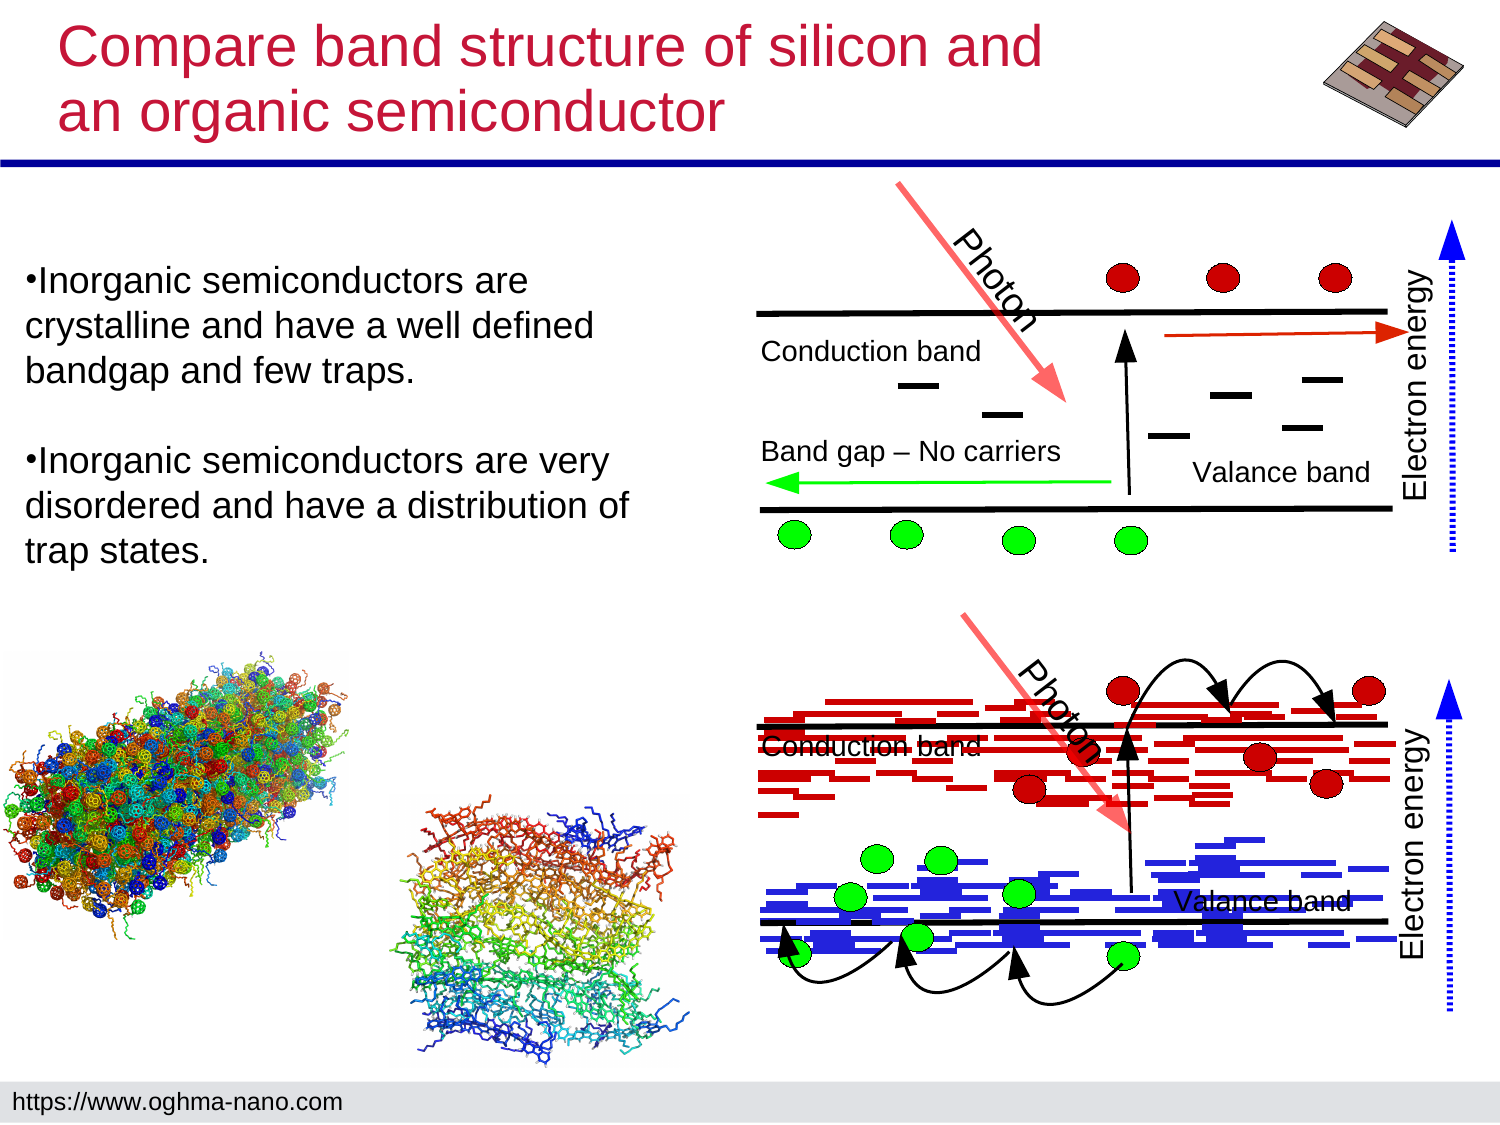

# Compare band structure of silicon and an organic semiconductor
Photon
Electron energy
Inorganic semiconductors are crystalline and have a well defined bandgap and few traps.
Inorganic semiconductors are very disordered and have a distribution of trap states.
Conduction band
Band gap – No carriers
Valance band
Photon
Electron energy
Conduction band
Valance band